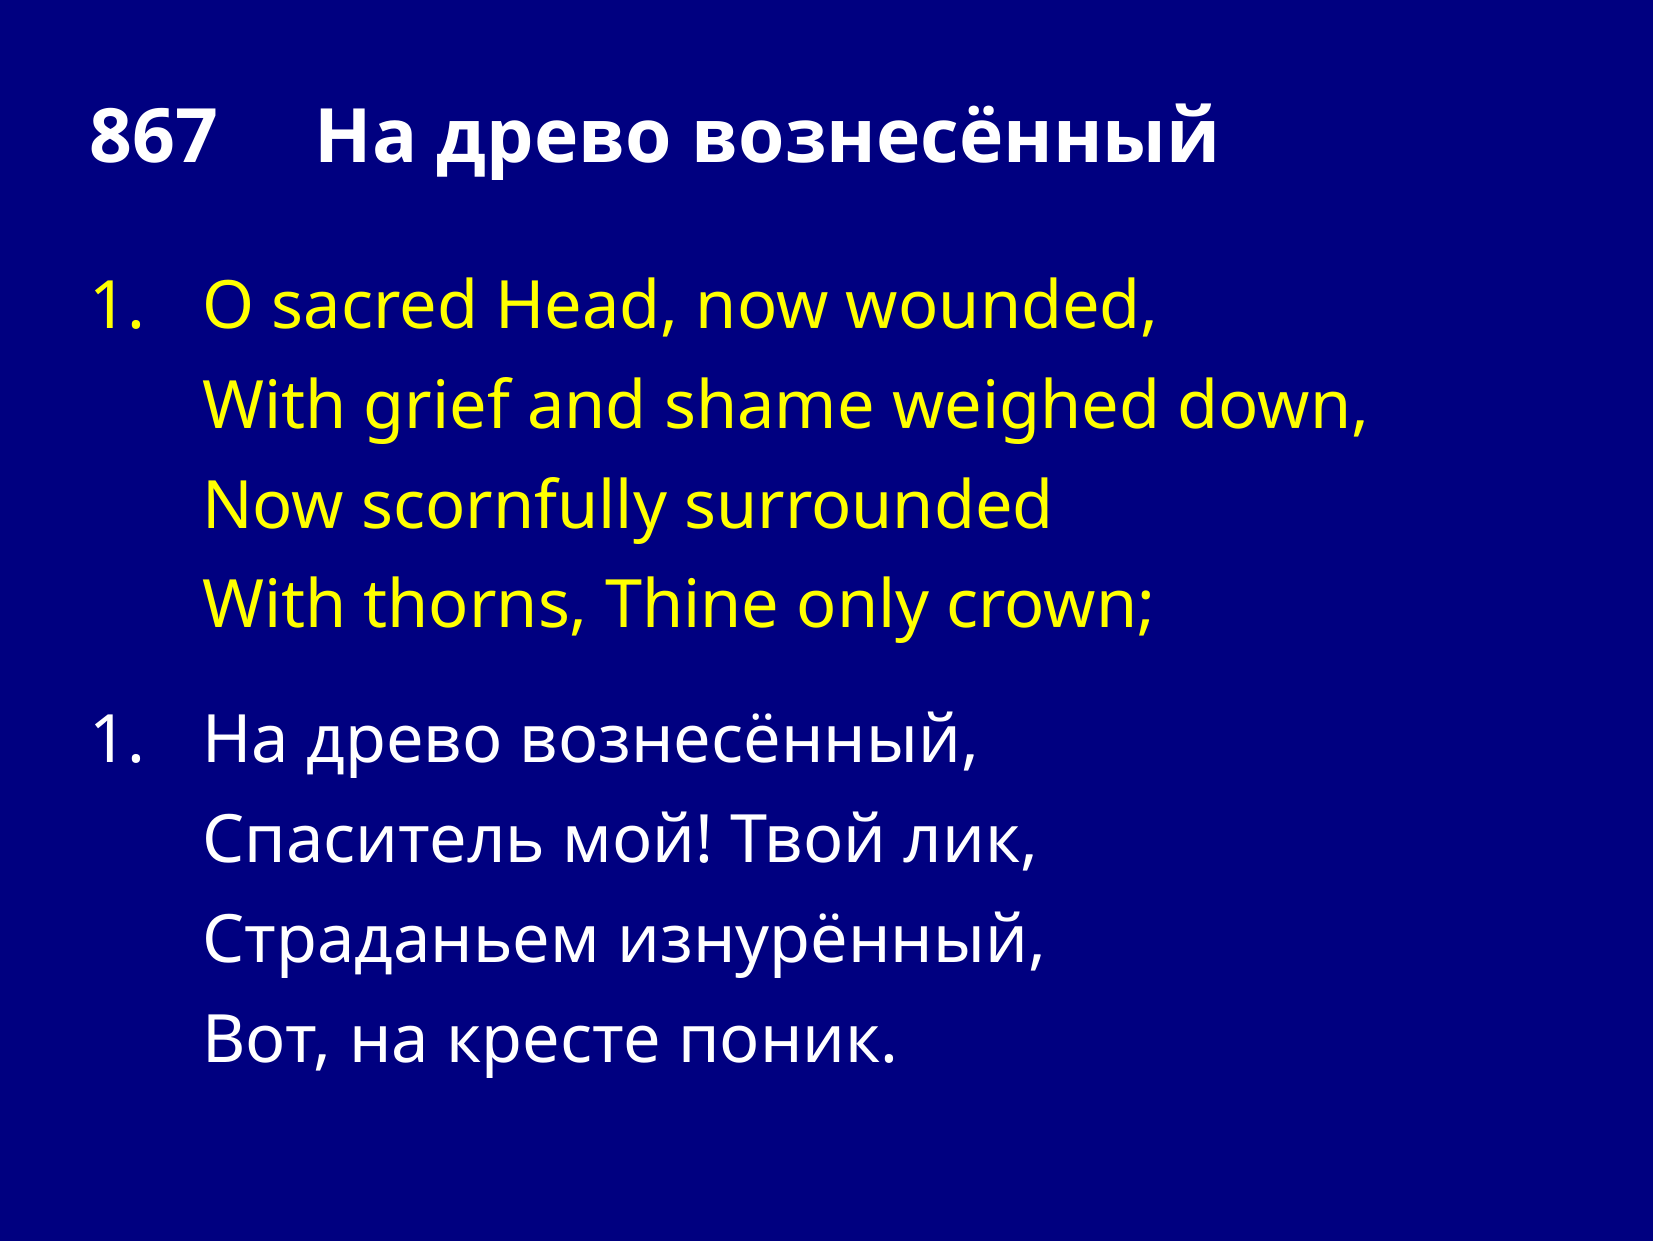

867	На древо вознесённый
1.	O sacred Head, now wounded,
	With grief and shame weighed down,
	Now scornfully surrounded
	With thorns, Thine only crown;
1.	На древо вознесённый,
	Спаситель мой! Твой лик,
	Страданьем изнурённый,
	Вот, на кресте поник.